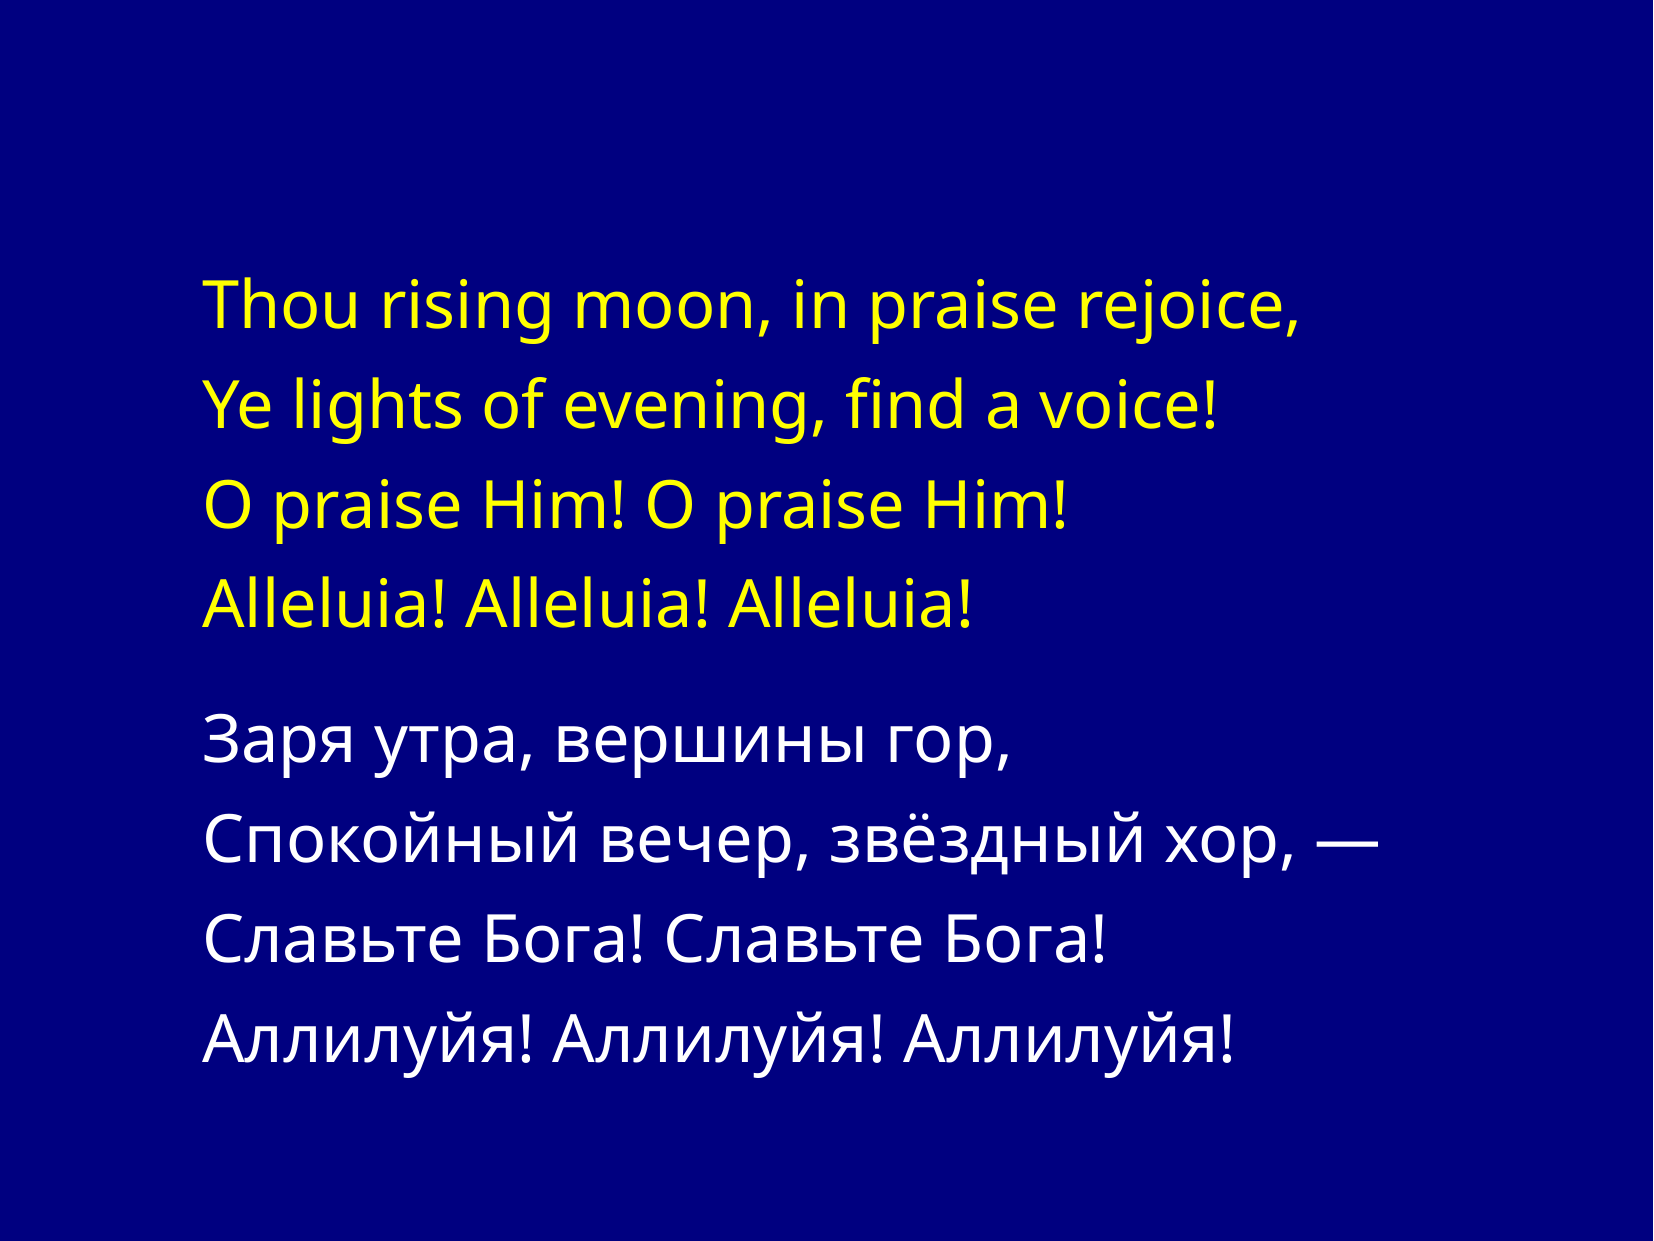

Thou rising moon, in praise rejoice,
	Ye lights of evening, find a voice!
	O praise Him! O praise Him!
	Alleluia! Alleluia! Alleluia!
	Заря утра, вершины гор,
	Спокойный вечер, звёздный хор, ―
	Славьте Бога! Славьте Бога!
	Аллилуйя! Аллилуйя! Аллилуйя!